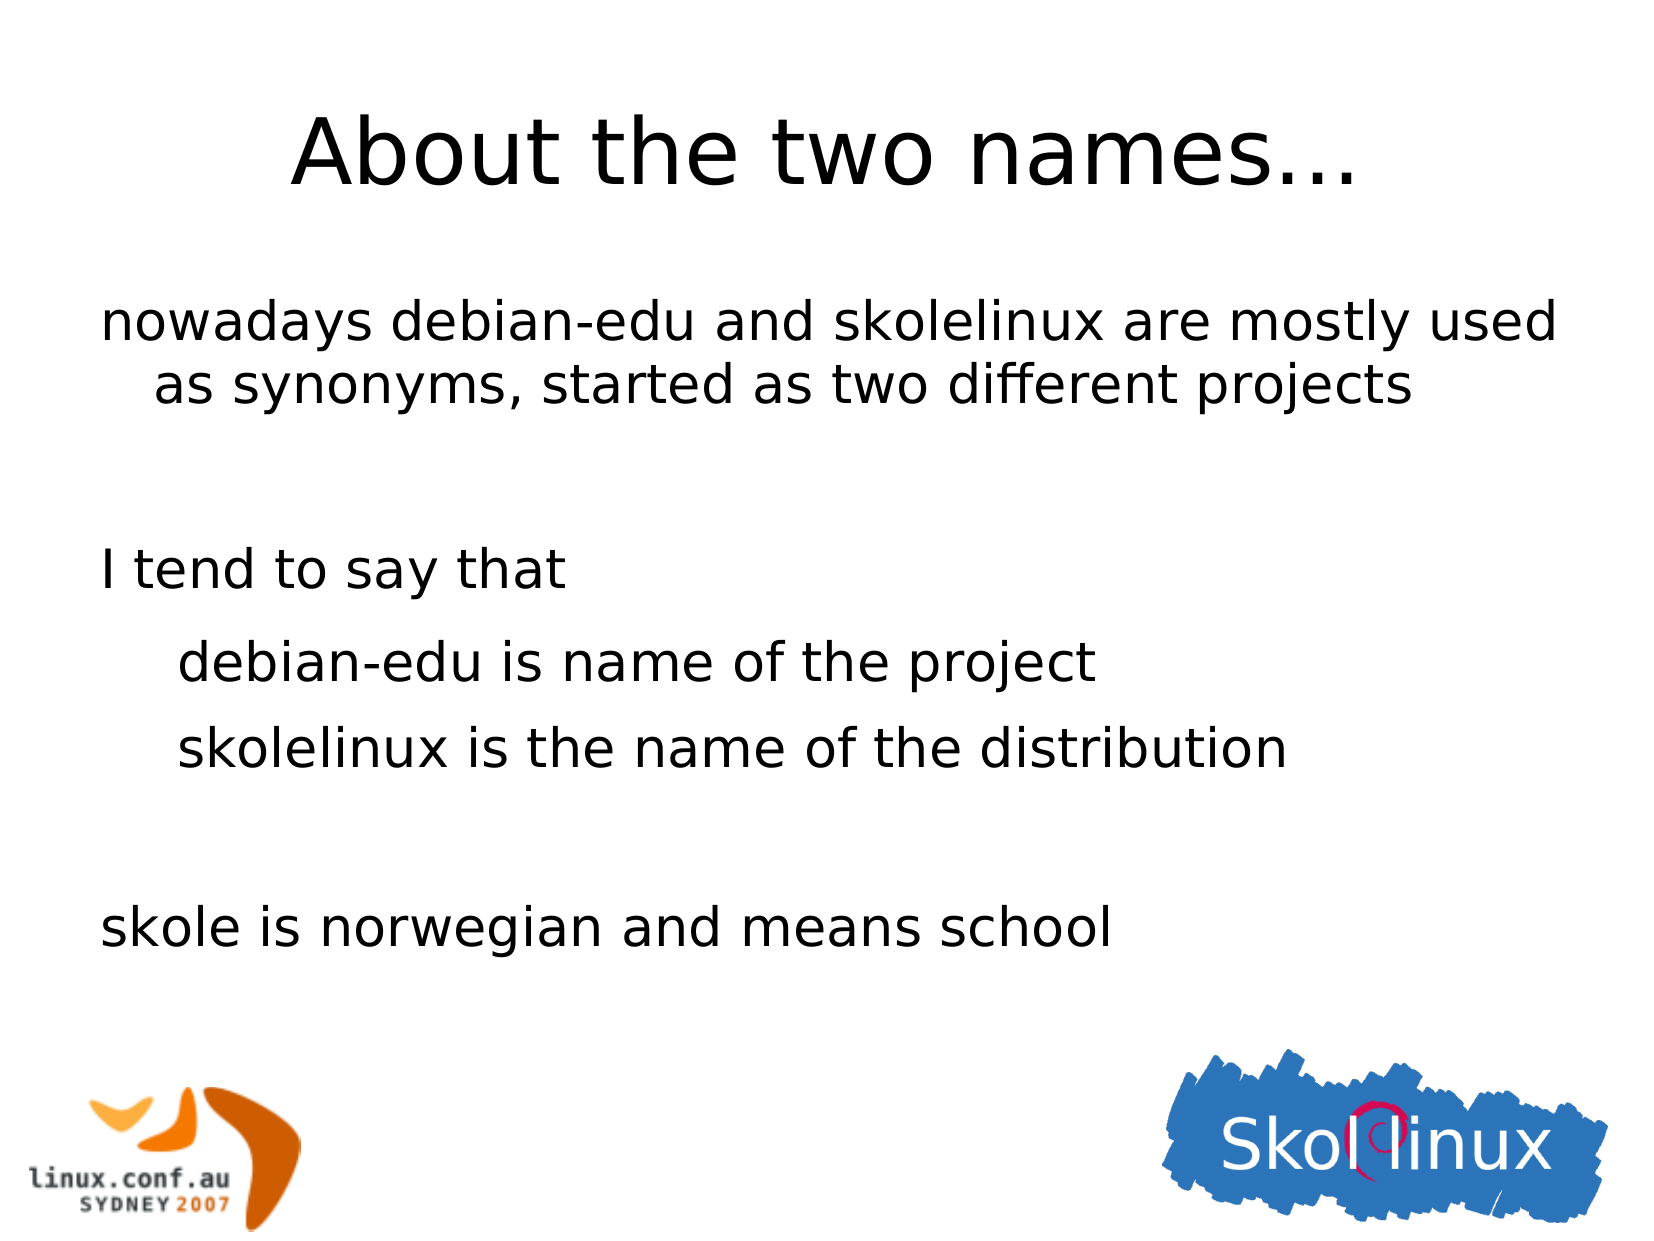

# About the two names...
nowadays debian-edu and skolelinux are mostly used as synonyms, started as two different projects
I tend to say that
debian-edu is name of the project
skolelinux is the name of the distribution
skole is norwegian and means school